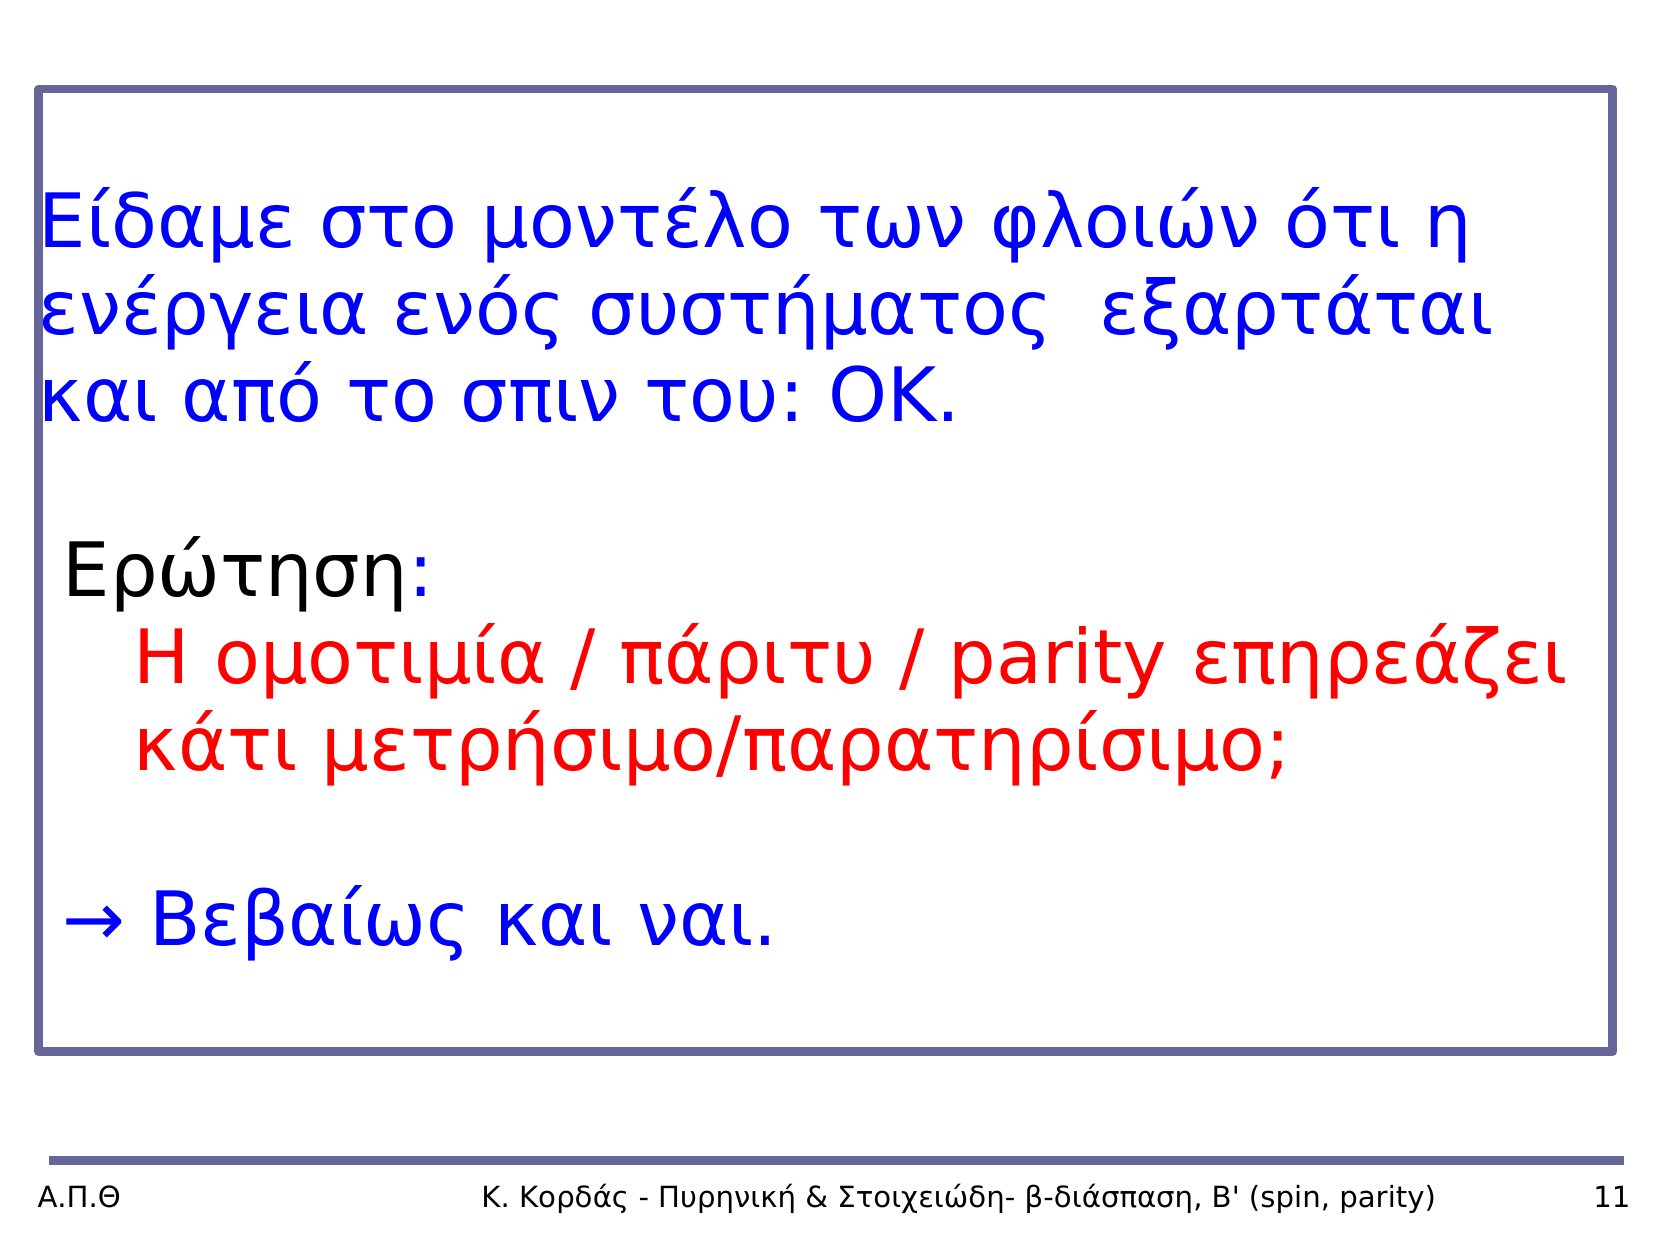

# Είδαμε στο μοντέλο των φλοιών ότι η ενέργεια ενός συστήματος εξαρτάται και από το σπιν του: ΟΚ. Ερώτηση: Η ομοτιμία / πάριτυ / parity επηρεάζει κάτι μετρήσιμο/παρατηρίσιμο; → Βεβαίως και ναι.
Α.Π.Θ
Κ. Κορδάς - Πυρηνική & Στοιχειώδη- β-διάσπαση, B' (spin, parity)
11